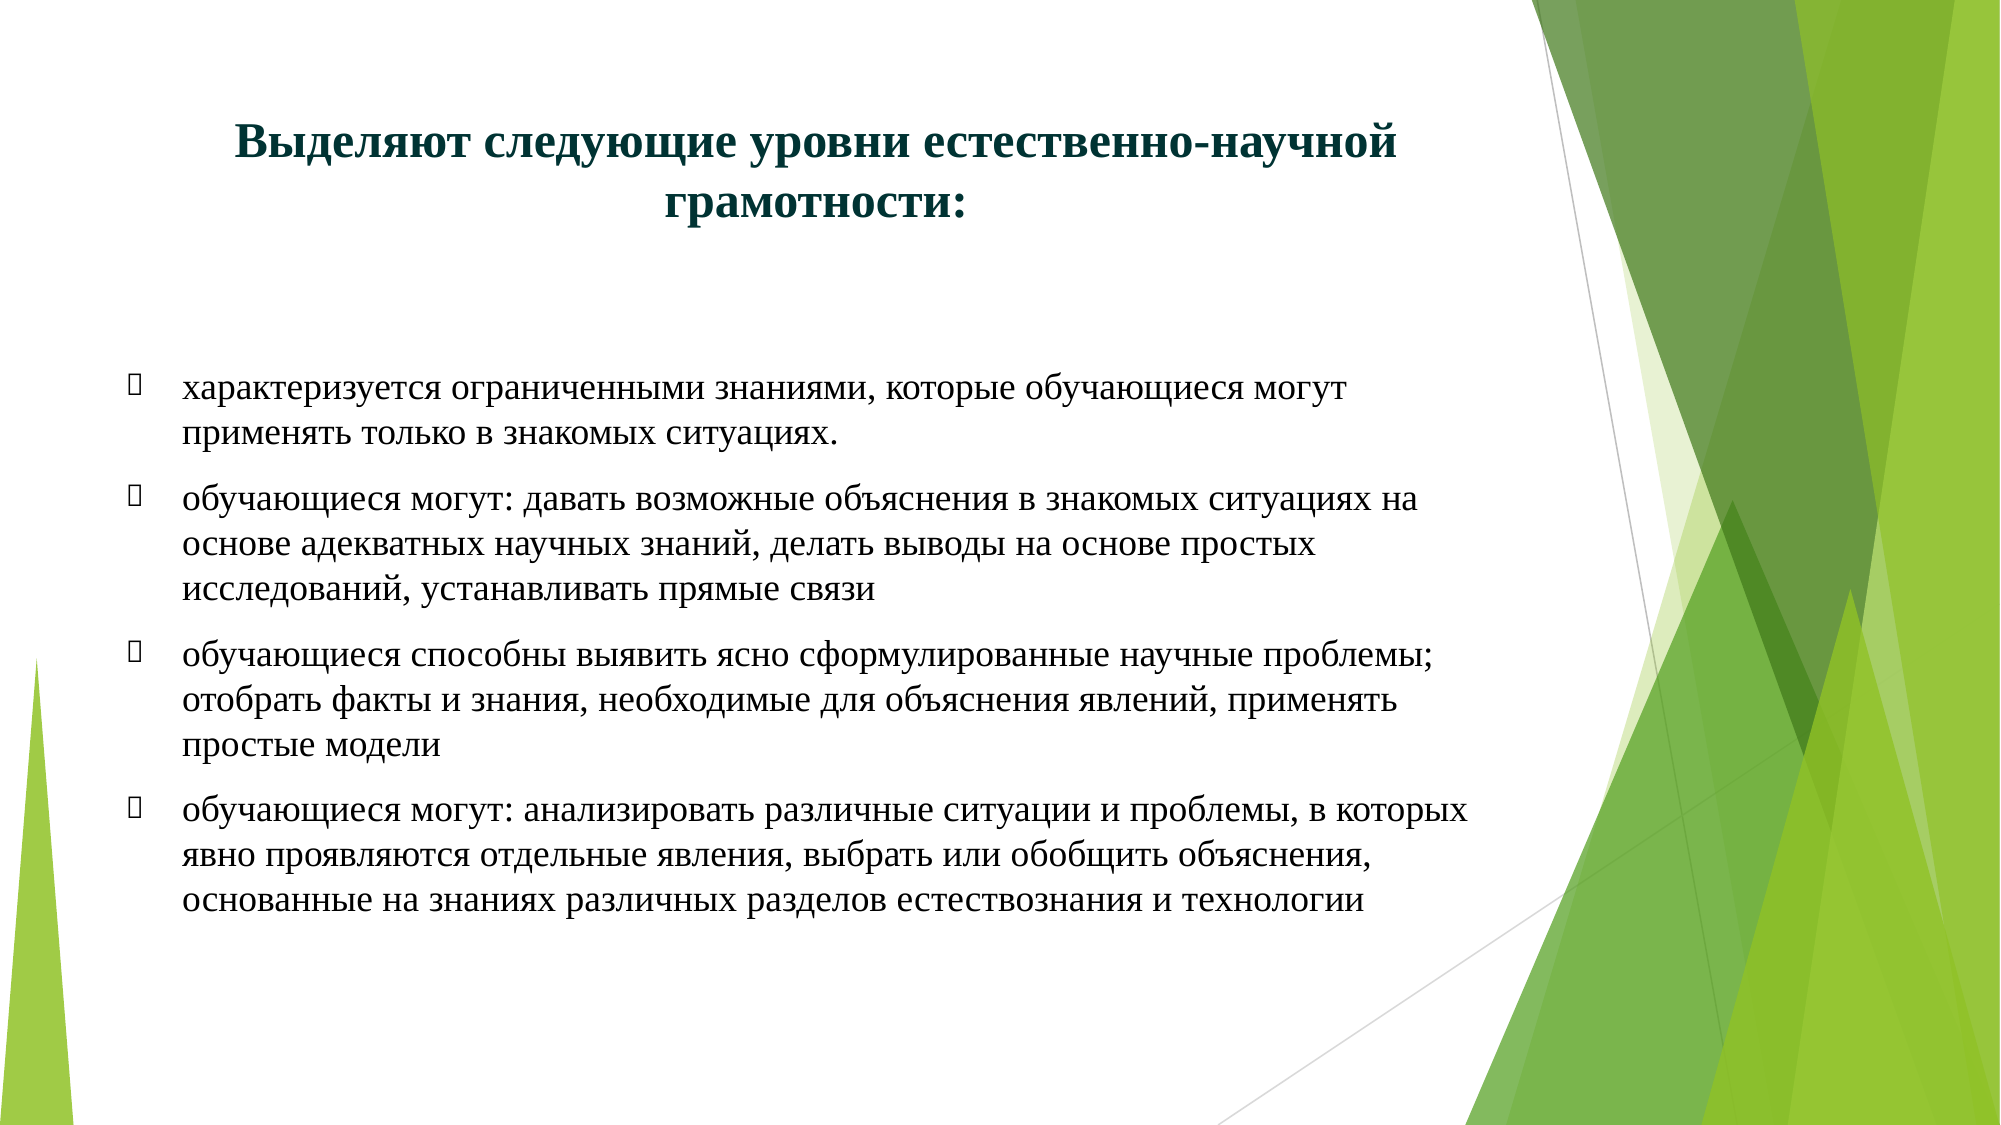

# Выделяют следующие уровни естественно-научной грамотности:
характеризуется ограниченными знаниями, которые обучающиеся могут применять только в знакомых ситуациях.
обучающиеся могут: давать возможные объяснения в знакомых ситуациях на основе адекватных научных знаний, делать выводы на основе простых исследований, устанавливать прямые связи
обучающиеся способны выявить ясно сформулированные научные проблемы; отобрать факты и знания, необходимые для объяснения явлений, применять простые модели
обучающиеся могут: анализировать различные ситуации и проблемы, в которых явно проявляются отдельные явления, выбрать или обобщить объяснения, основанные на знаниях различных разделов естествознания и технологии